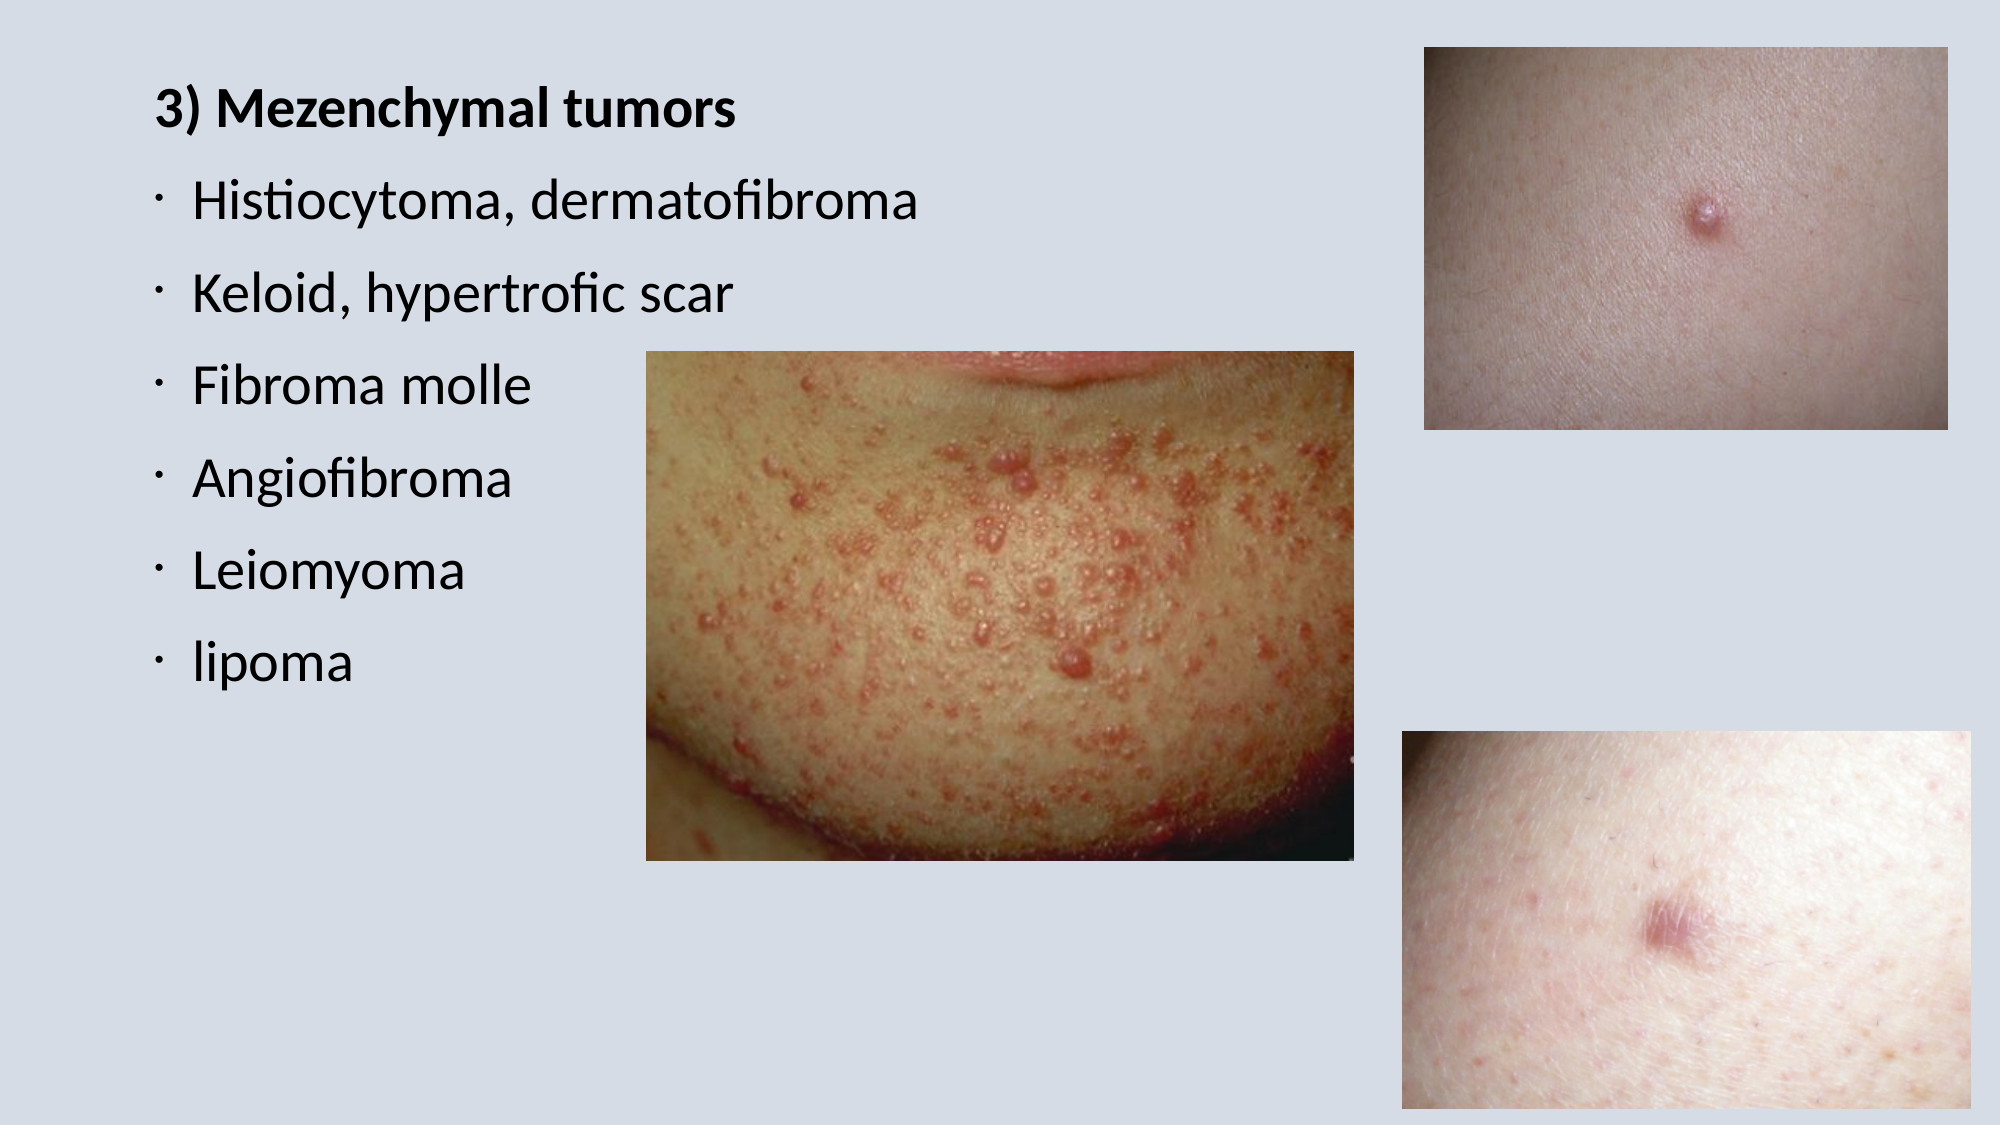

# 3) Mezenchymal tumors
Histiocytoma, dermatofibroma
Keloid, hypertrofic scar
Fibroma molle
Angiofibroma
Leiomyoma
lipoma